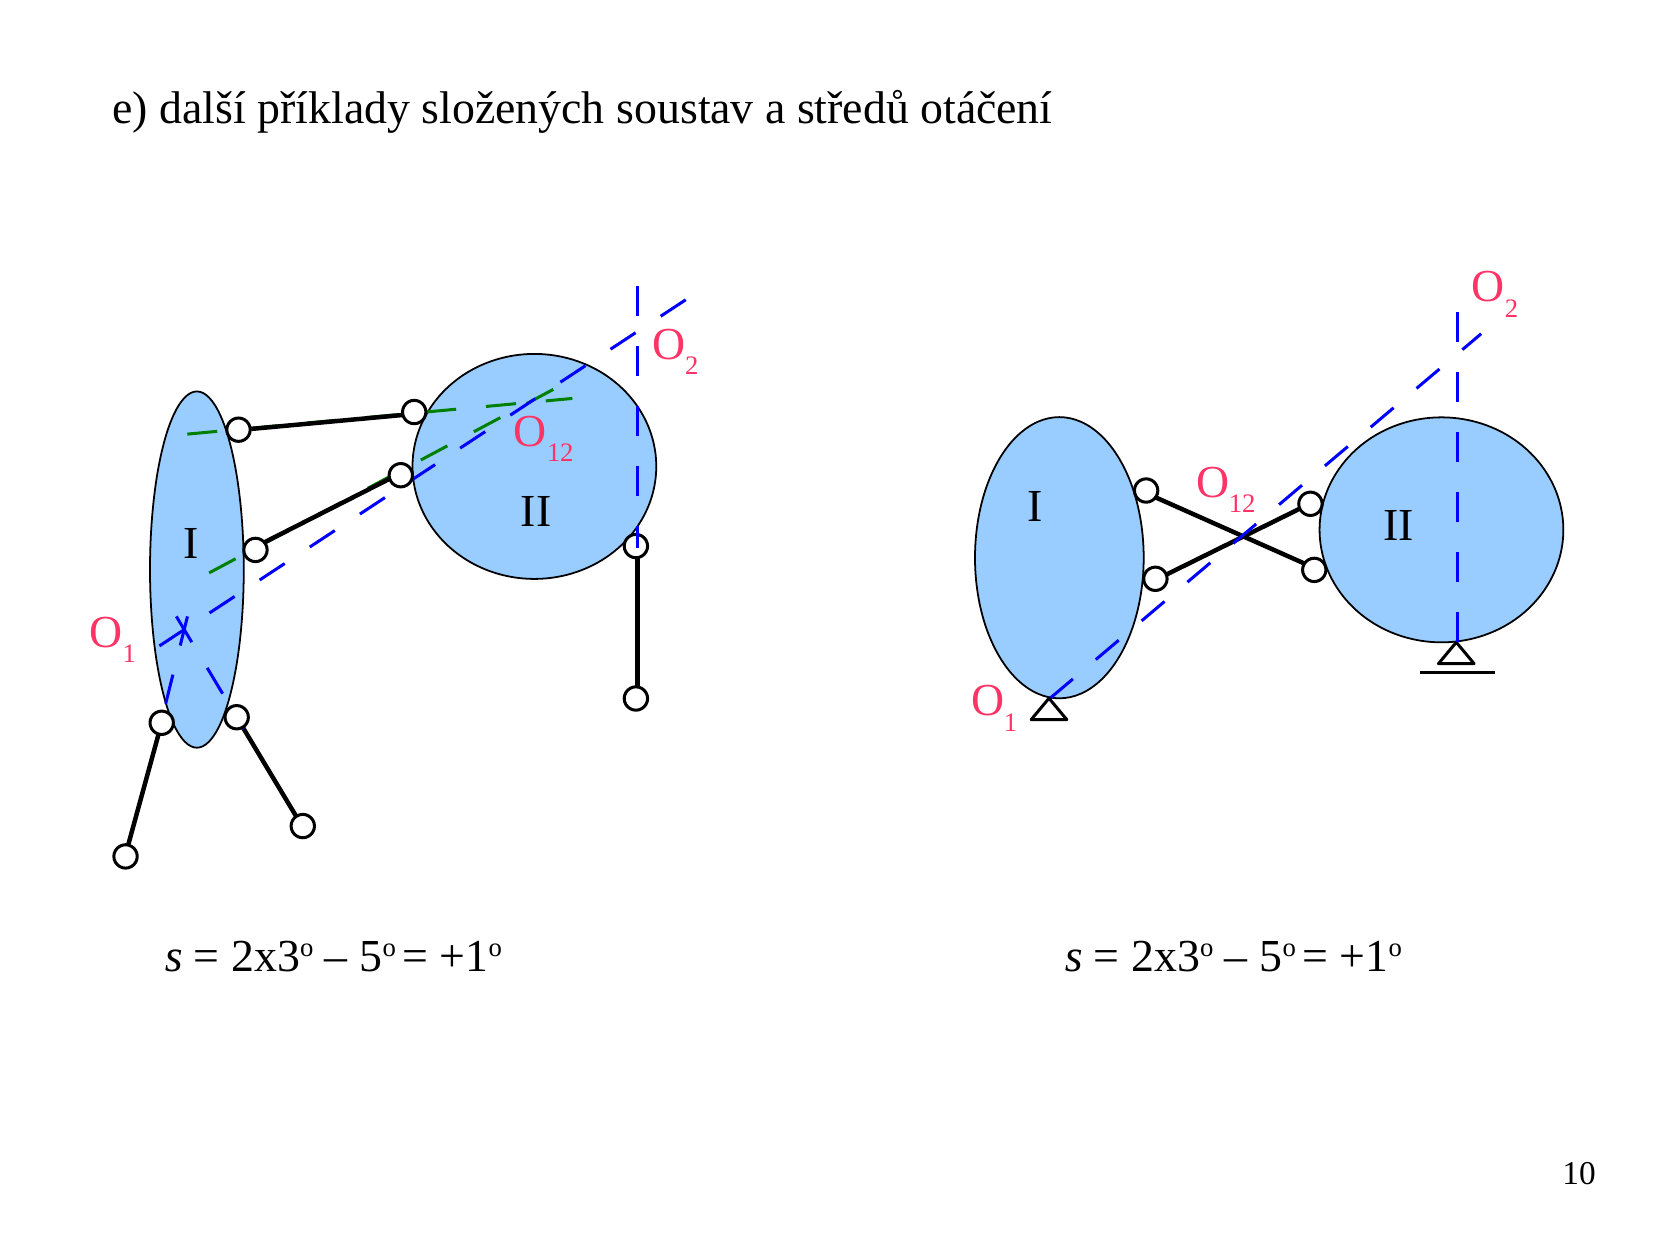

e) další příklady složených soustav a středů otáčení
O2
O2
O12
O12
I
II
II
I
O1
O1
s = 2x3o – 5o = +1o
s = 2x3o – 5o = +1o
10